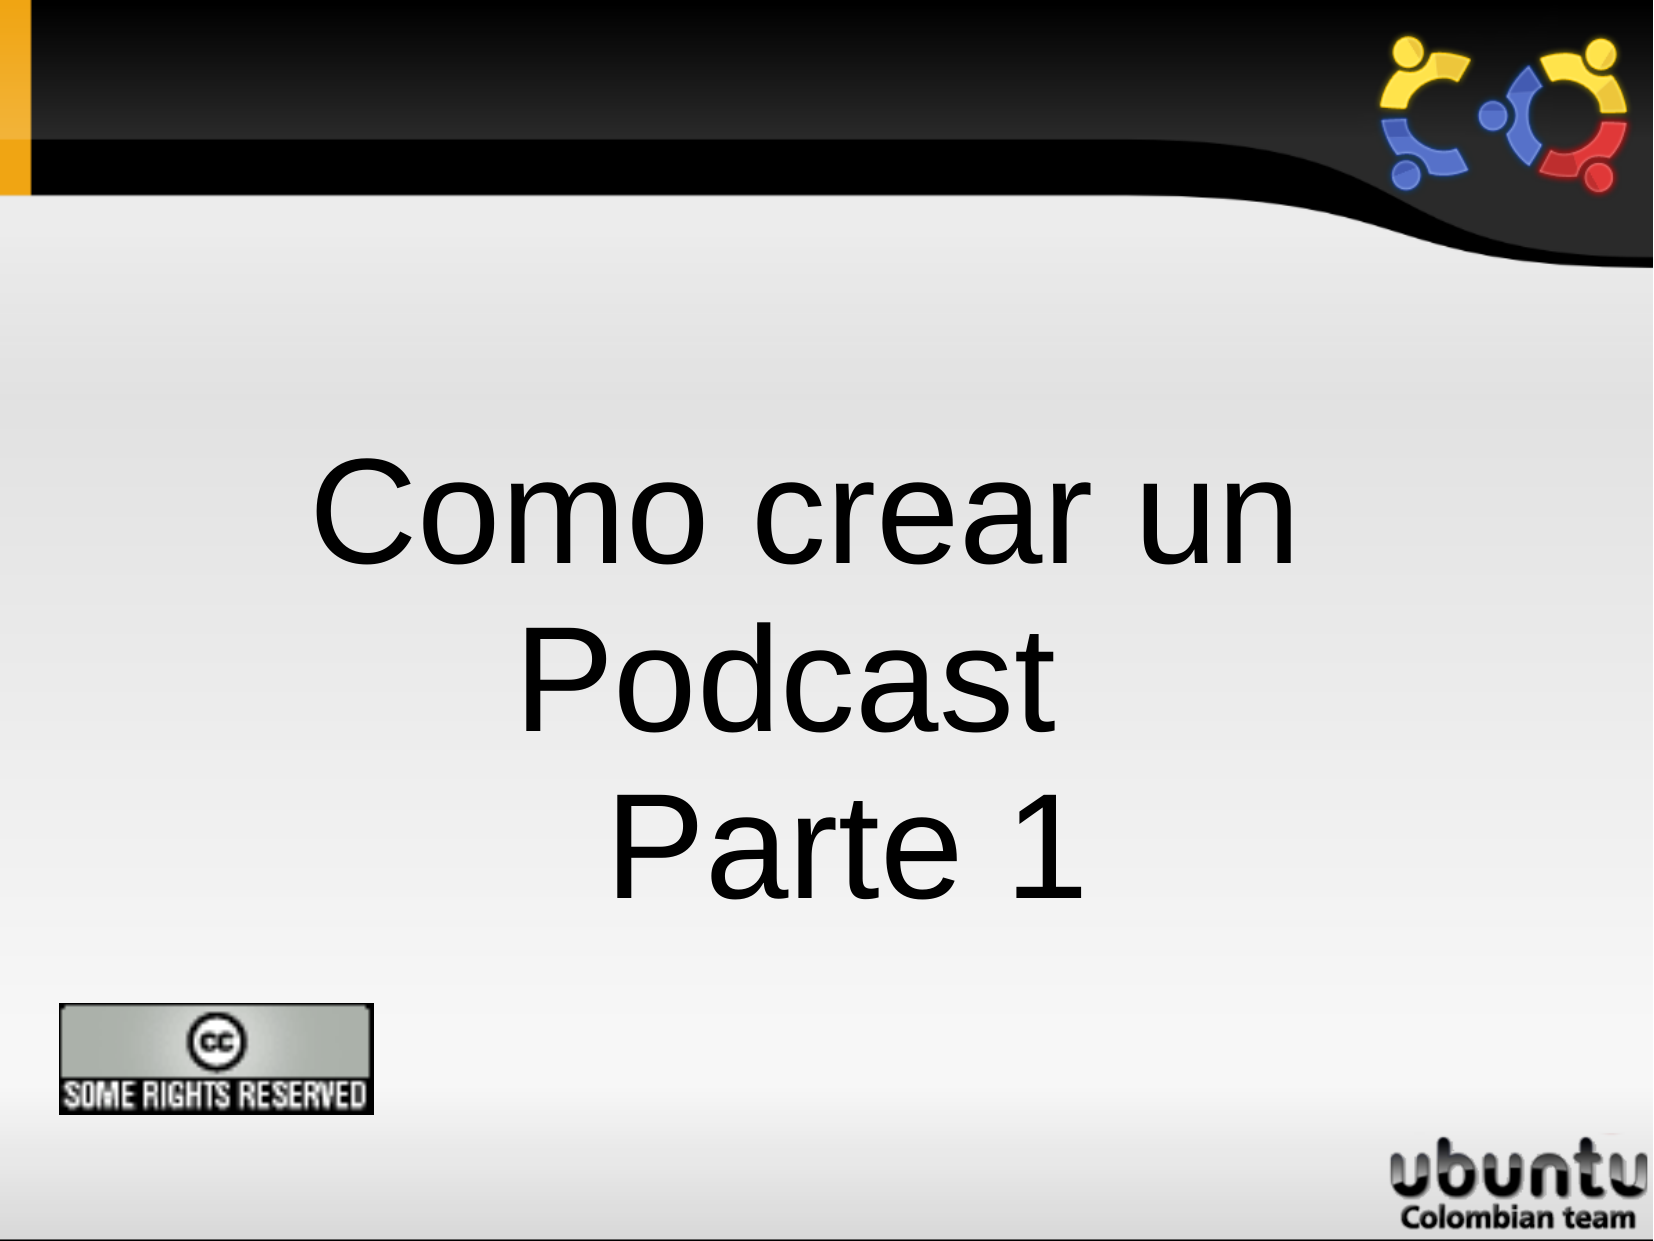

# Como crear un Podcast Parte 1